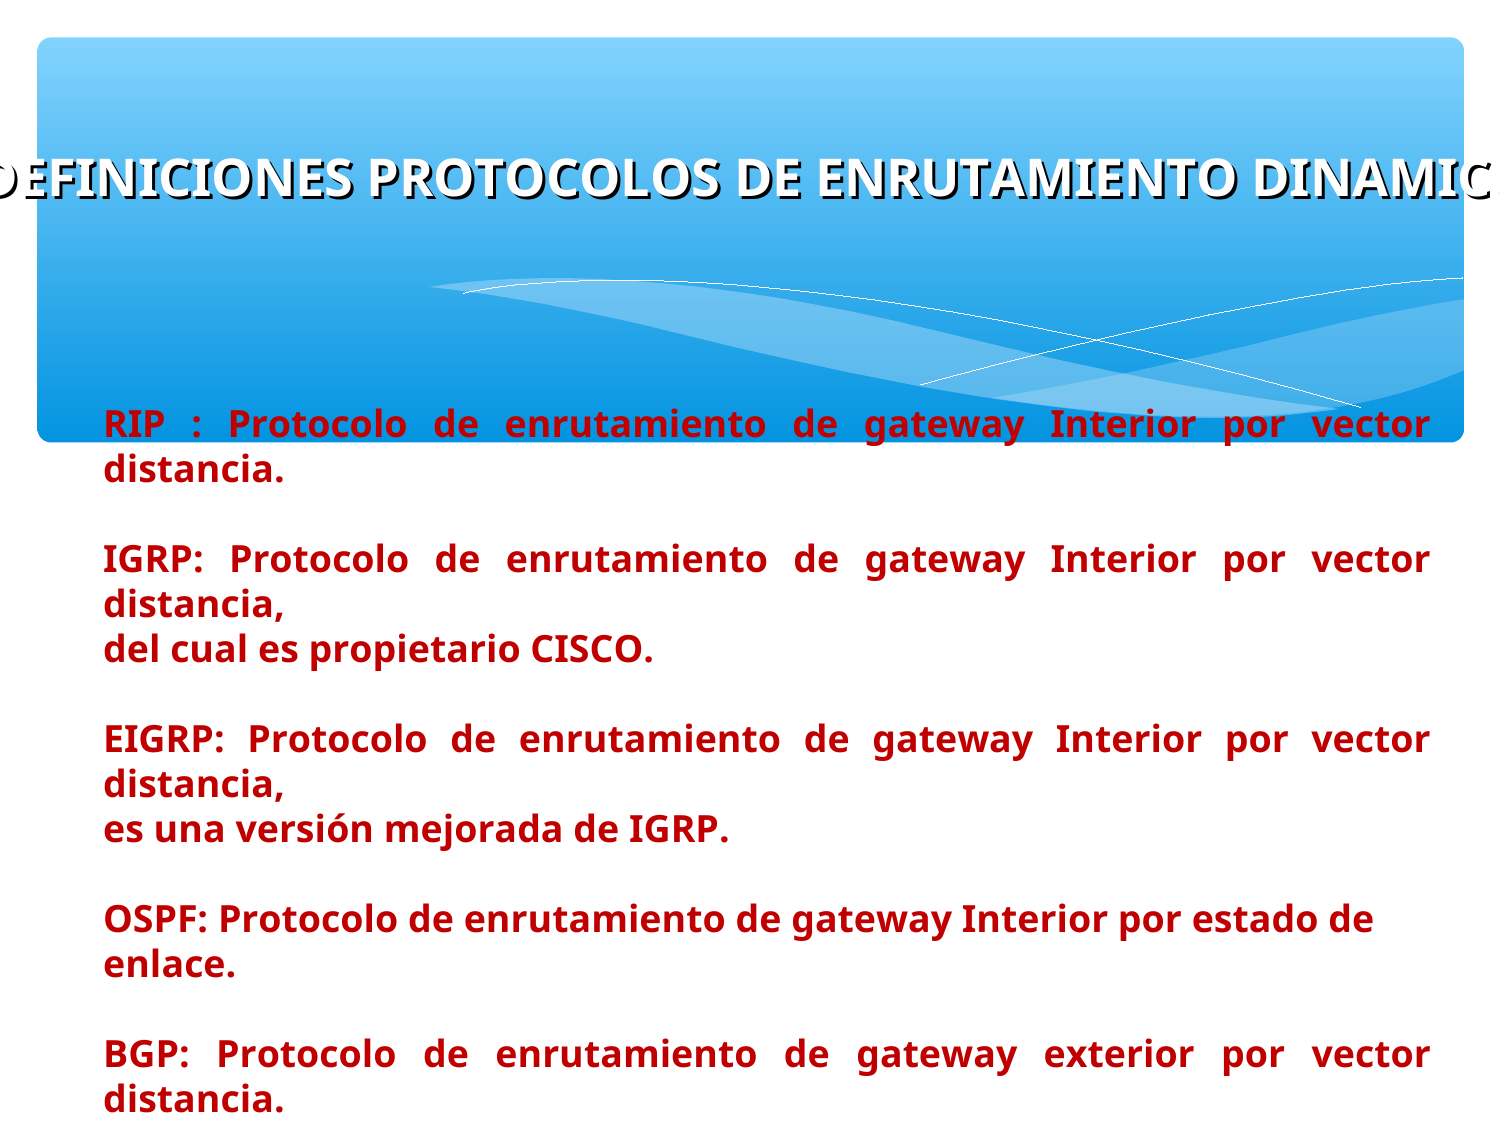

DEFINICIONES PROTOCOLOS DE ENRUTAMIENTO DINAMICO
RIP : Protocolo de enrutamiento de gateway Interior por vector distancia.
IGRP: Protocolo de enrutamiento de gateway Interior por vector distancia,
del cual es propietario CISCO.
EIGRP: Protocolo de enrutamiento de gateway Interior por vector distancia,
es una versión mejorada de IGRP.
OSPF: Protocolo de enrutamiento de gateway Interior por estado de
enlace.
BGP: Protocolo de enrutamiento de gateway exterior por vector distancia.